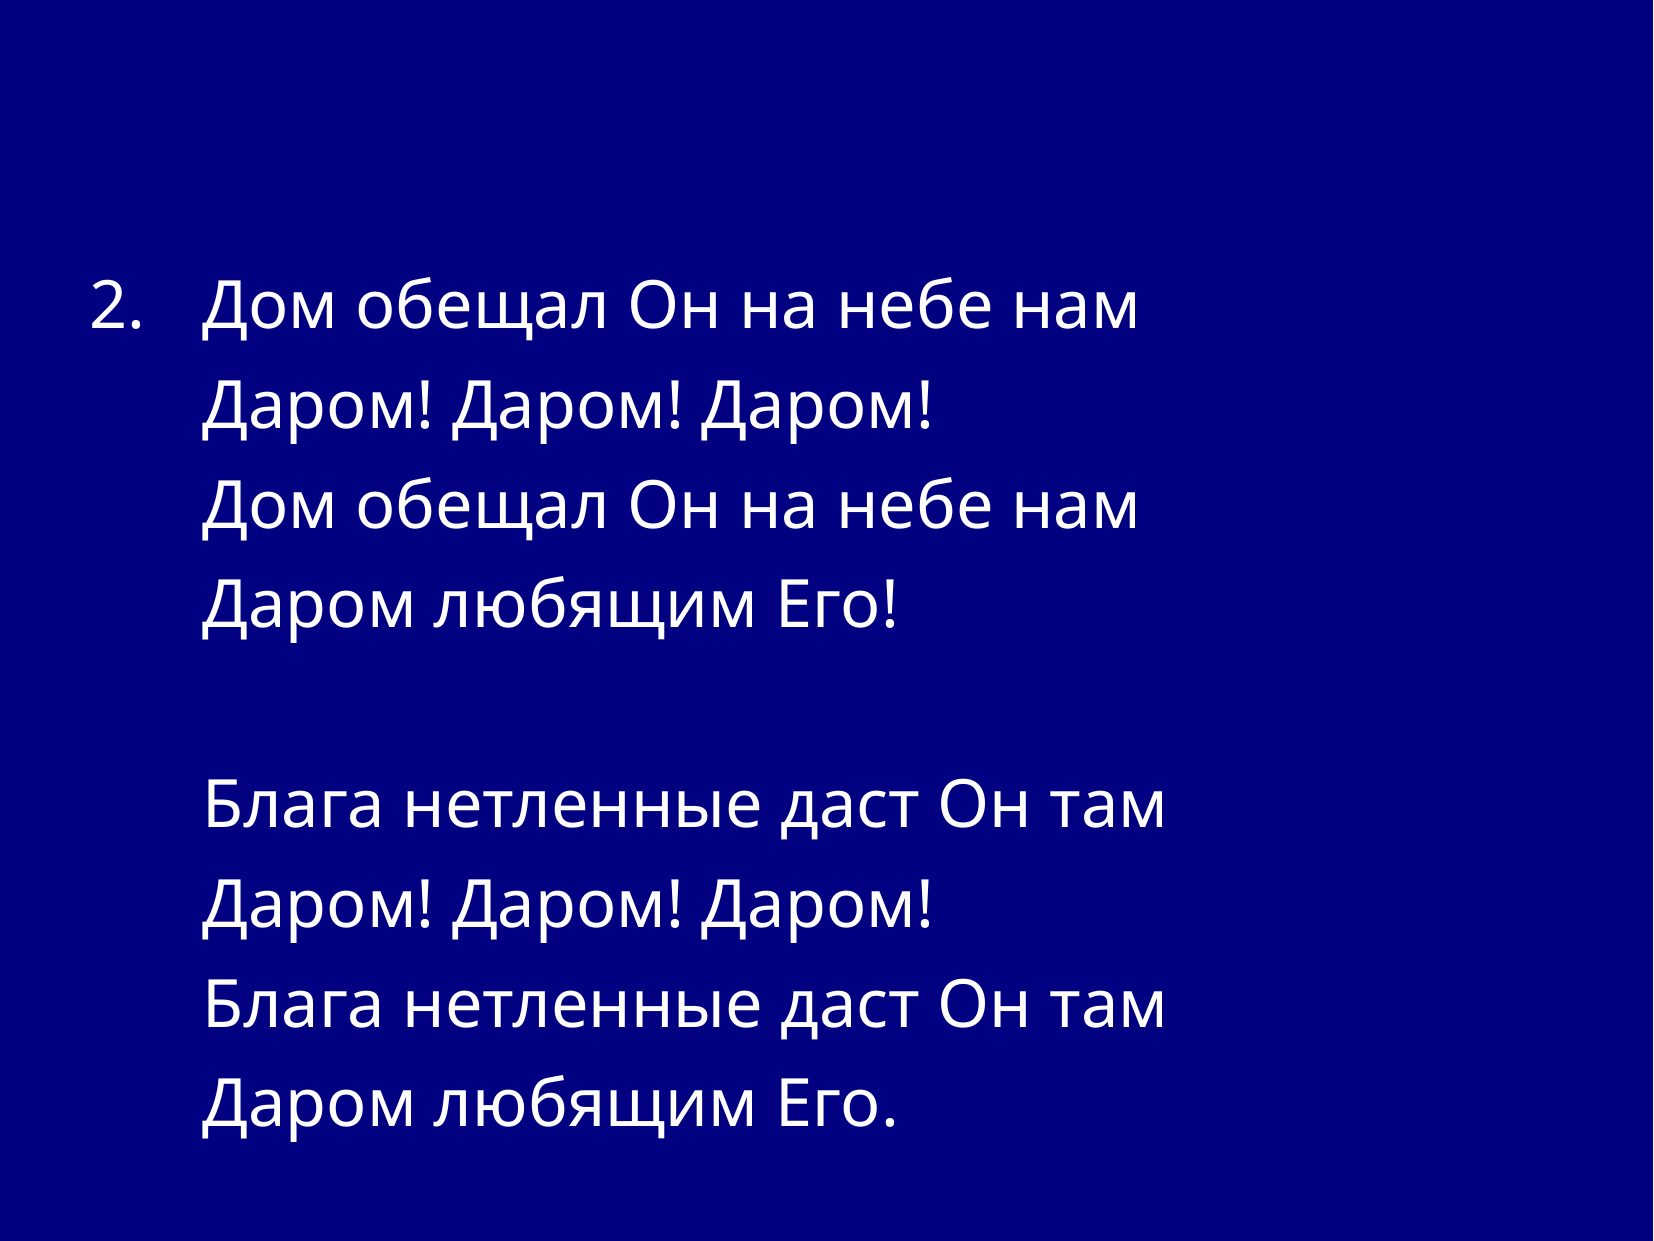

2.	Дом обещал Он на небе нам
	Даром! Даром! Даром!
	Дом обещал Он на небе нам
	Даром любящим Его!
	Блага нетленные даст Он там
	Даром! Даром! Даром!
	Блага нетленные даст Он там
	Даром любящим Его.